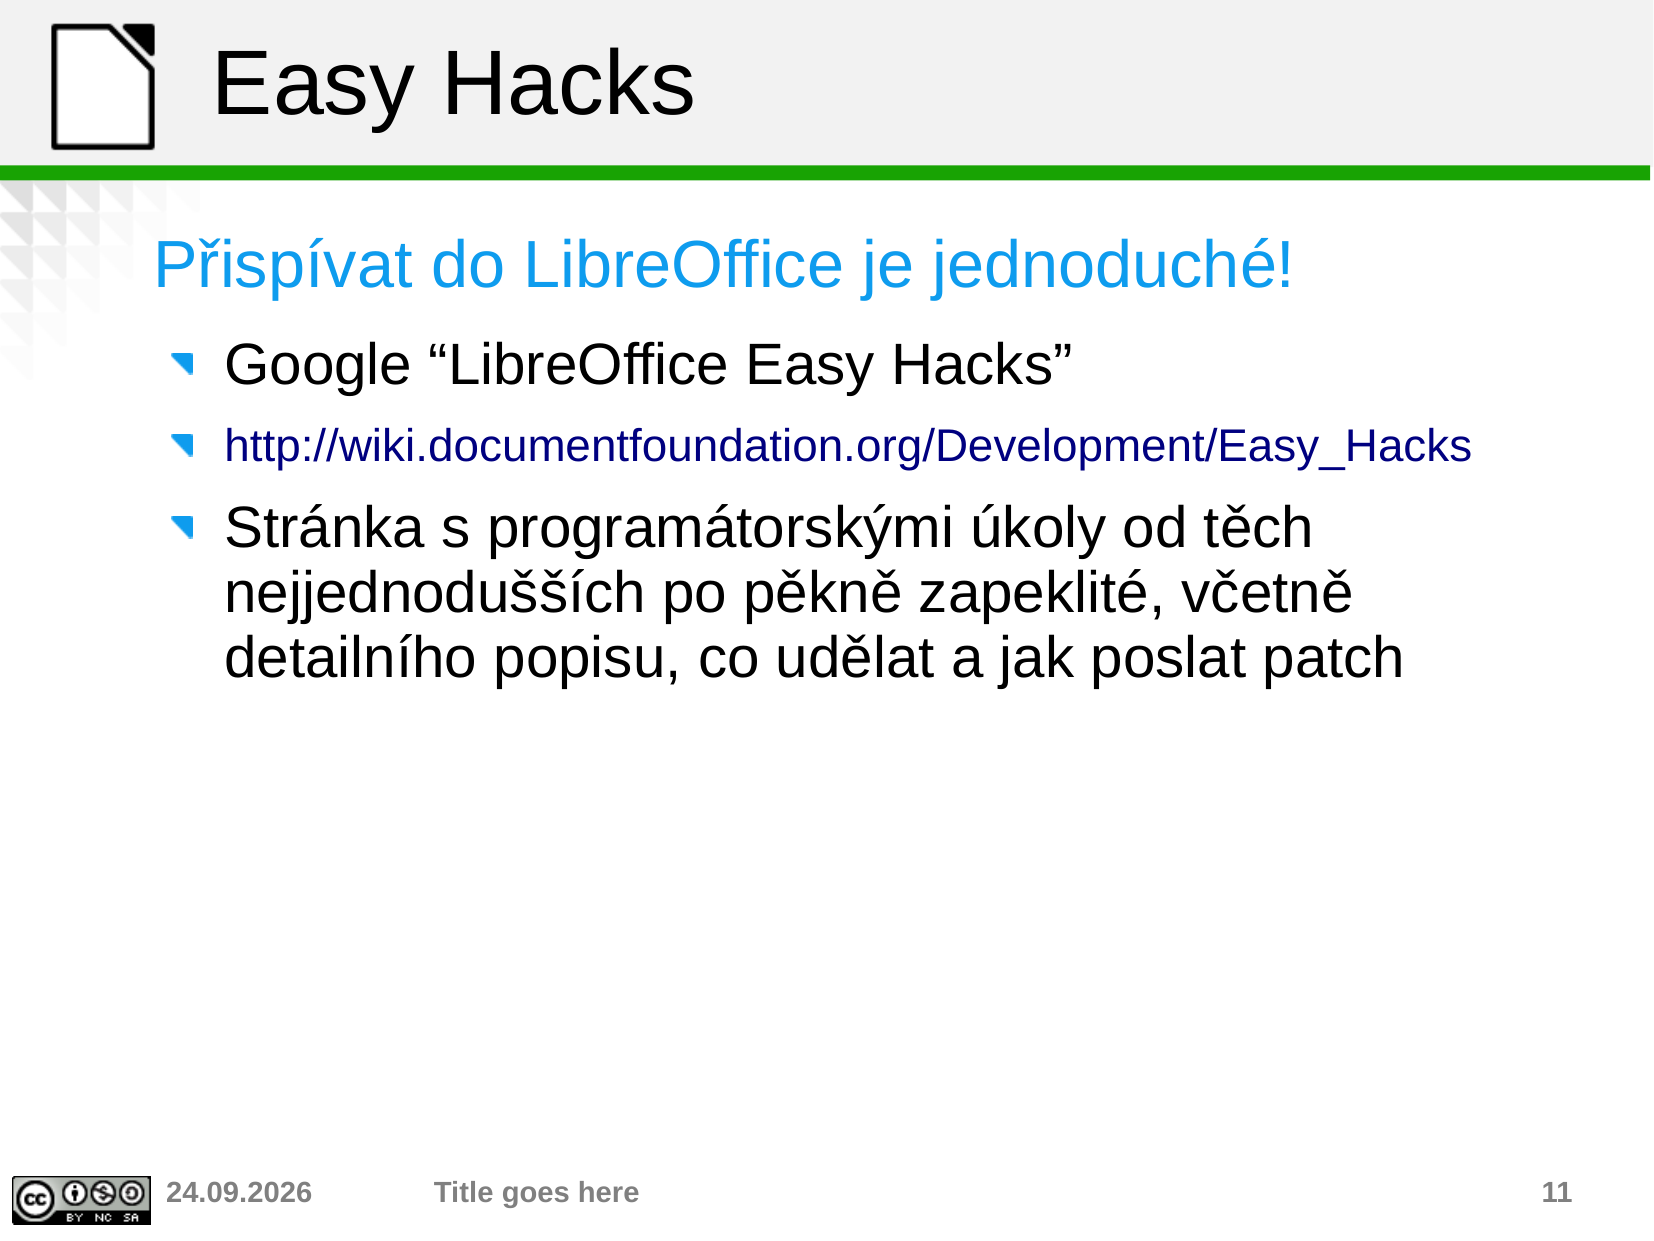

# Easy Hacks
Přispívat do LibreOffice je jednoduché!
Google “LibreOffice Easy Hacks”
http://wiki.documentfoundation.org/Development/Easy_Hacks
Stránka s programátorskými úkoly od těch nejjednodušších po pěkně zapeklité, včetně detailního popisu, co udělat a jak poslat patch
Title goes here
11